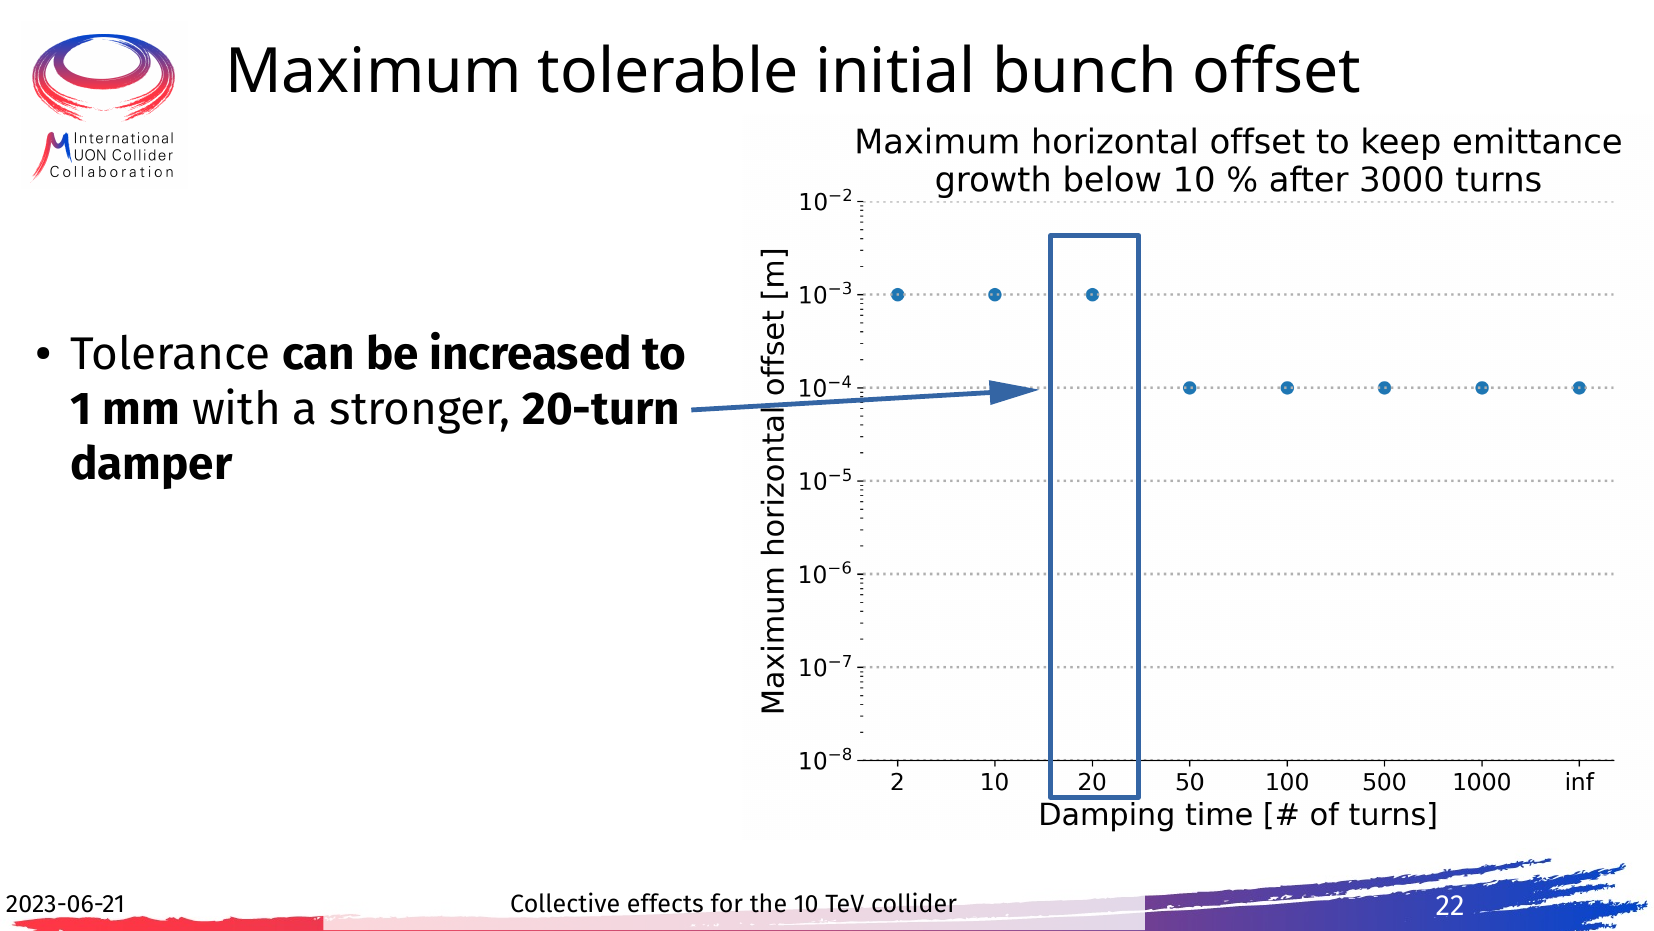

# Maximum tolerable initial bunch offset
Tolerance can be increased to 1 mm with a stronger, 20-turn damper
2023-06-21
Collective effects for the 10 TeV collider
22